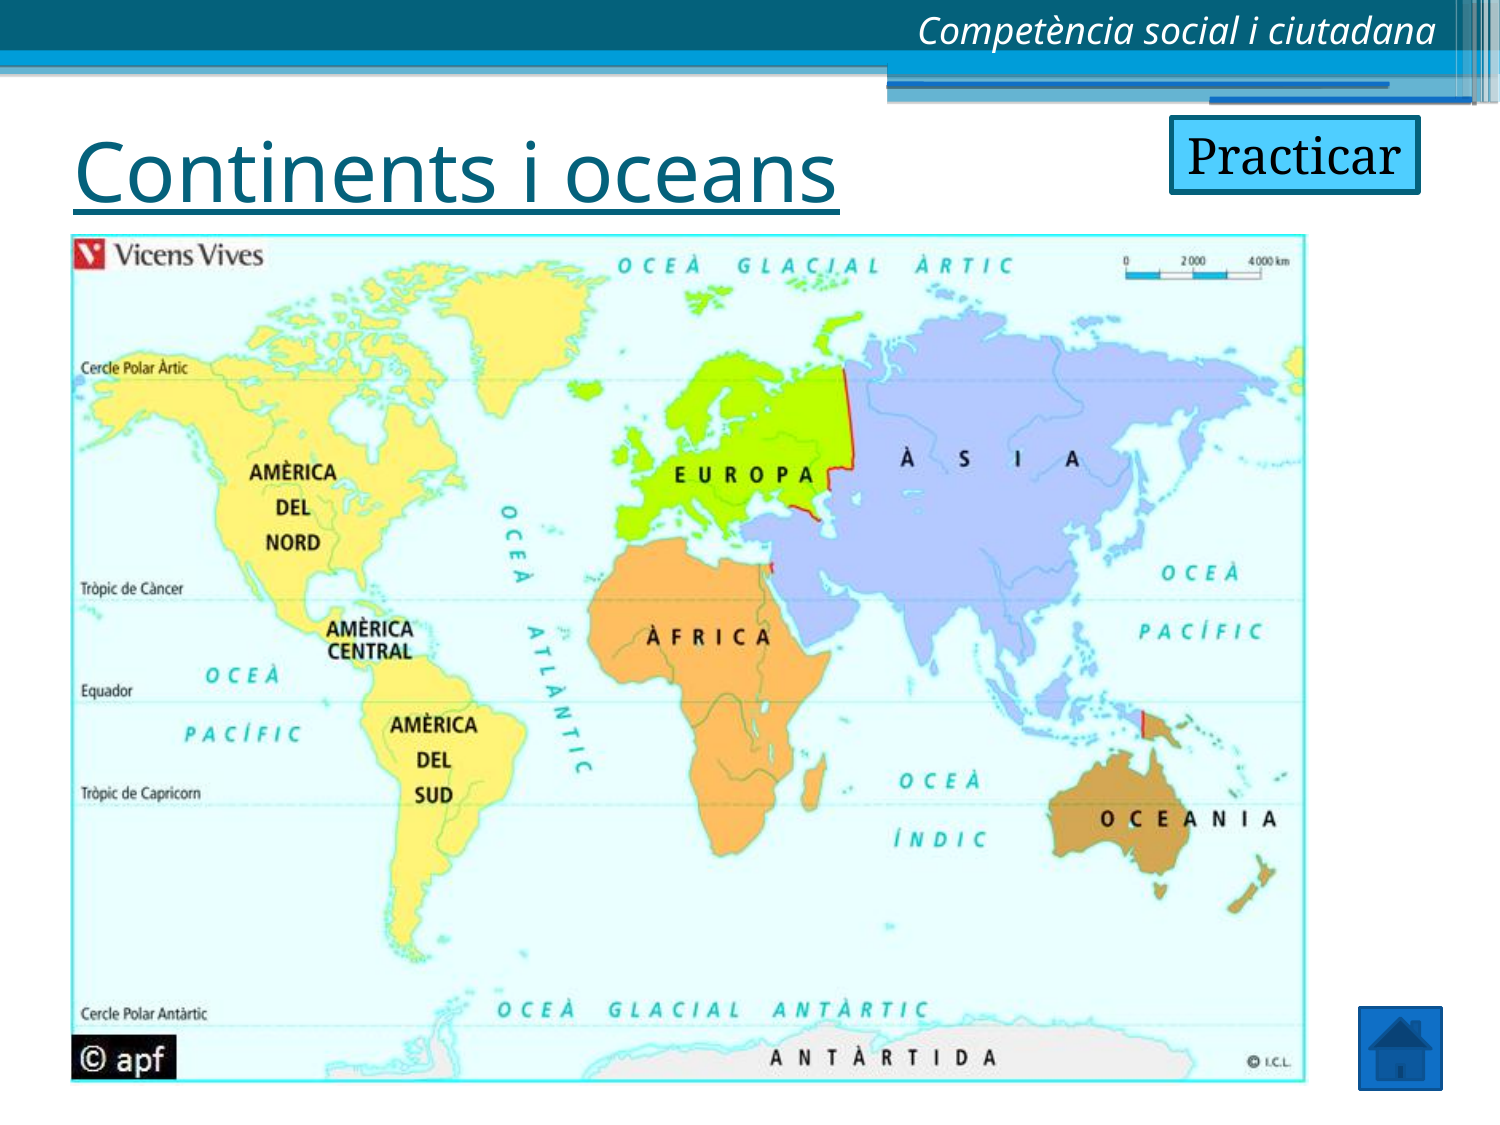

Competència social i ciutadana
# Continents i oceans
Practicar